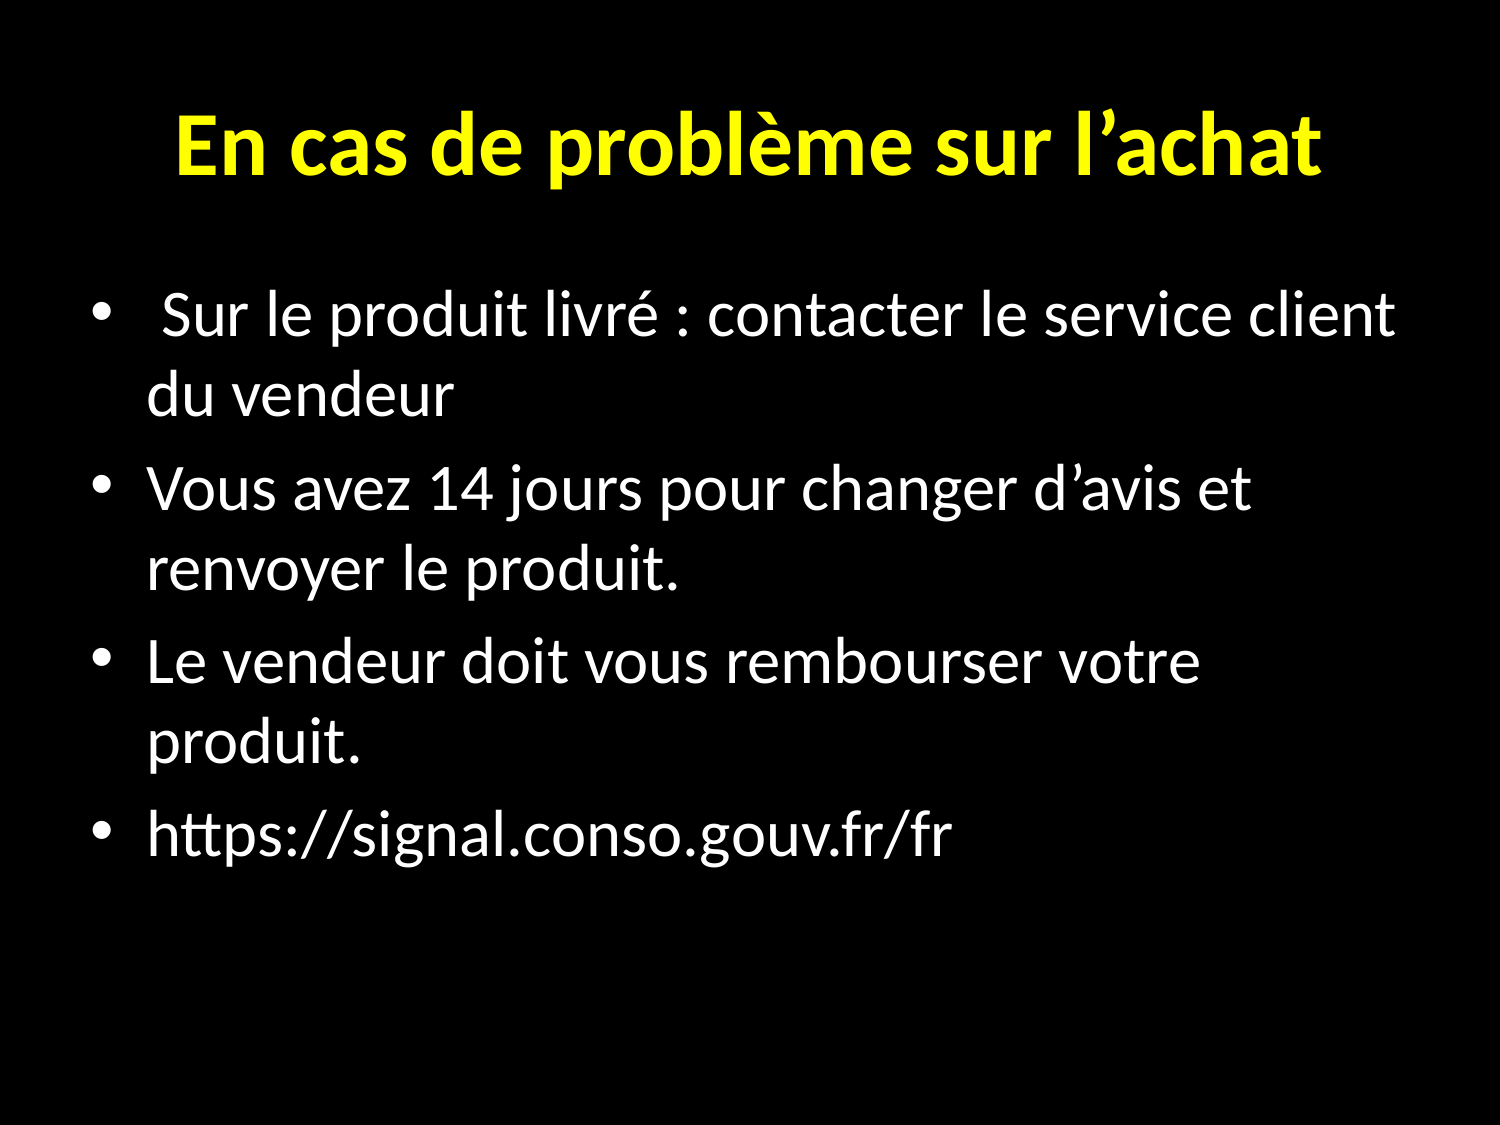

# En cas de problème sur l’achat
 Sur le produit livré : contacter le service client du vendeur
Vous avez 14 jours pour changer d’avis et renvoyer le produit.
Le vendeur doit vous rembourser votre produit.
https://signal.conso.gouv.fr/fr